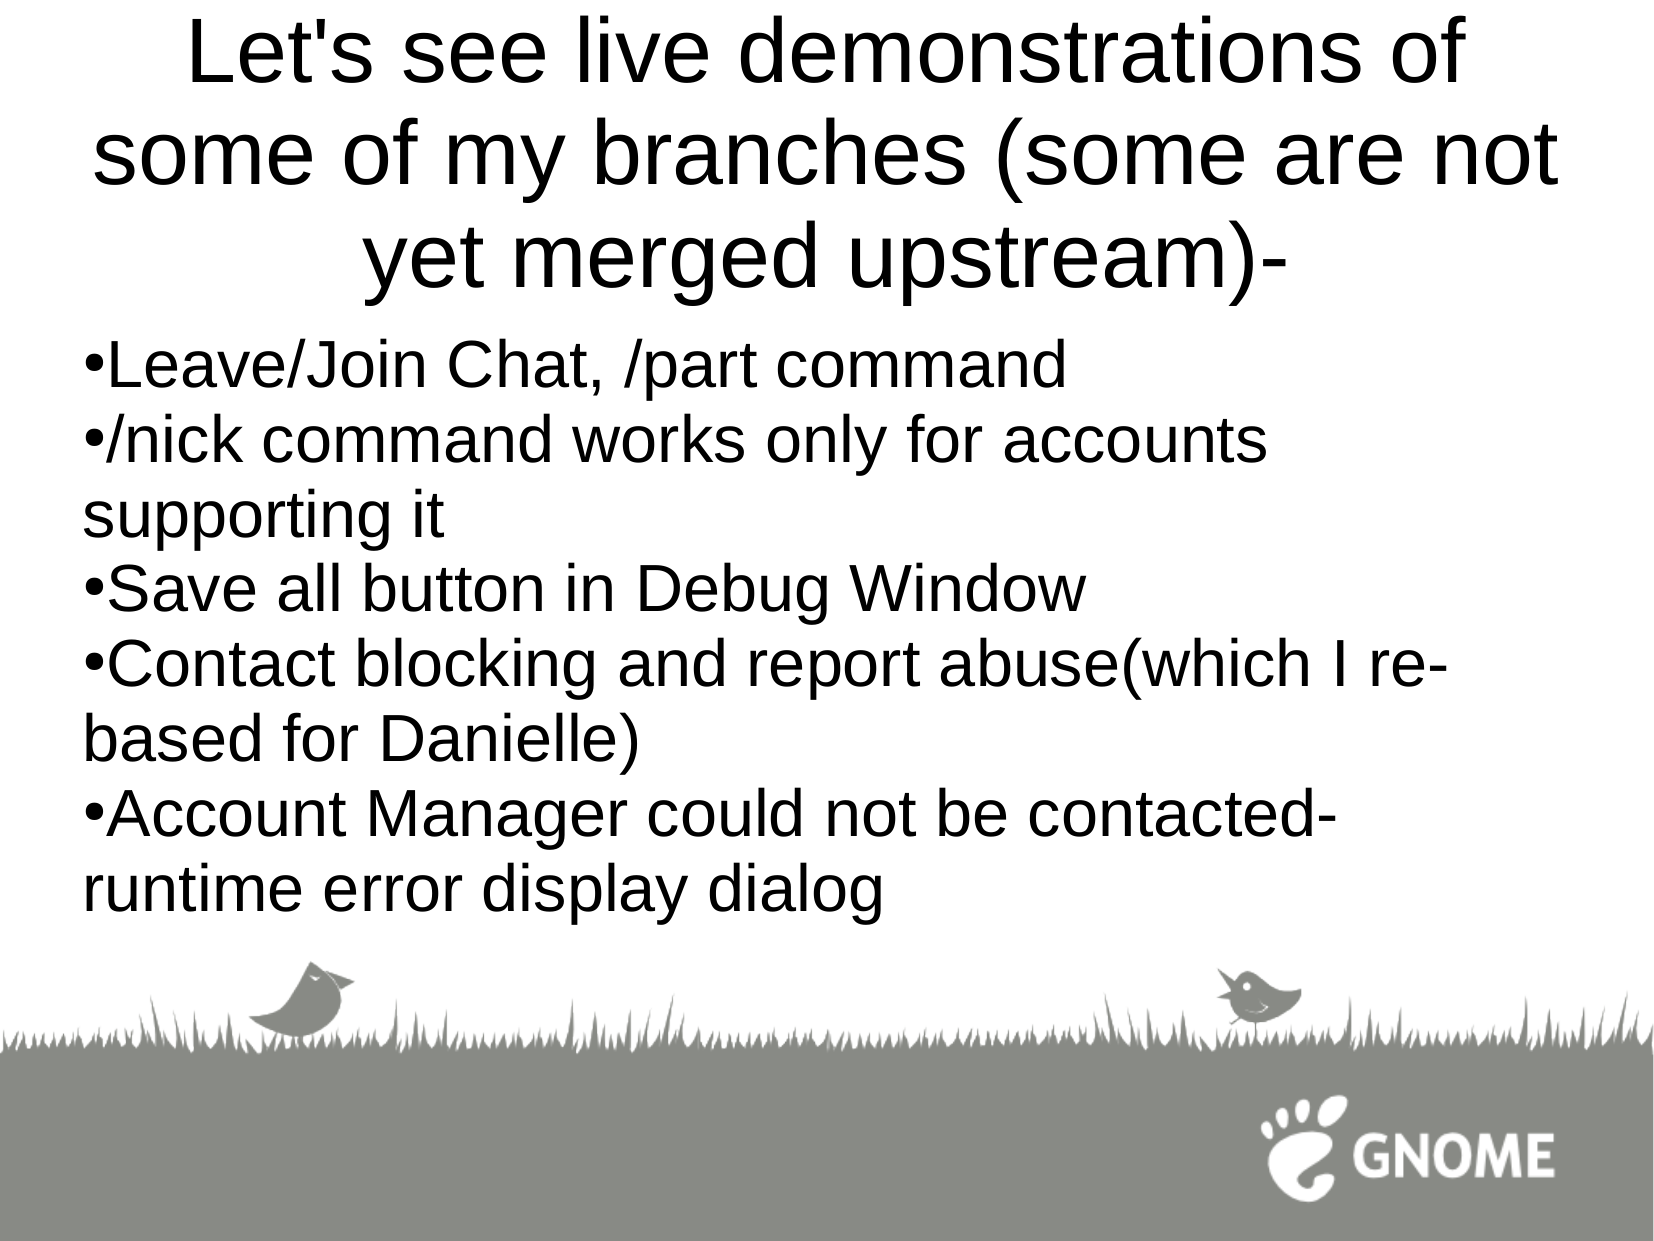

Let's see live demonstrations of some of my branches (some are not yet merged upstream)-
# Leave/Join Chat, /part command
/nick command works only for accounts supporting it
Save all button in Debug Window
Contact blocking and report abuse(which I re-based for Danielle)
Account Manager could not be contacted- runtime error display dialog